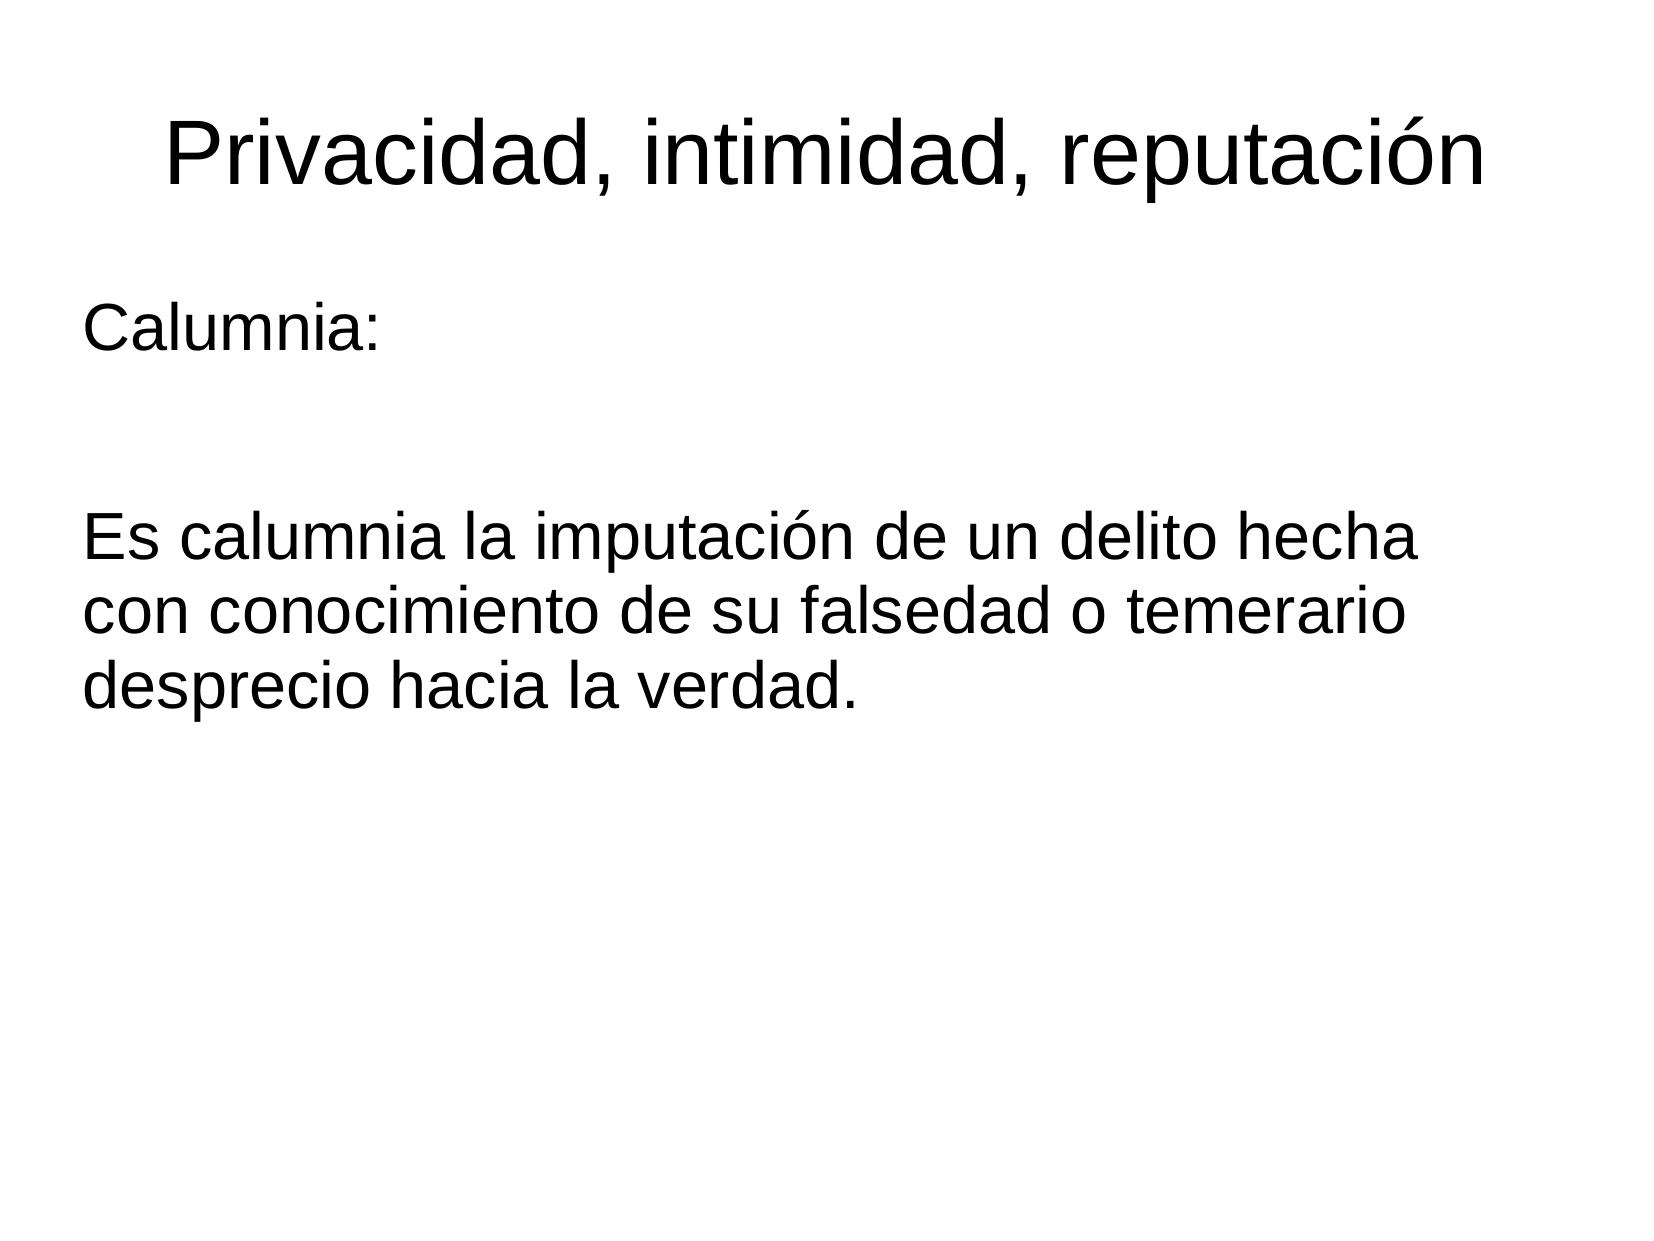

# Privacidad, intimidad, reputación
Calumnia:
Es calumnia la imputación de un delito hecha con conocimiento de su falsedad o temerario desprecio hacia la verdad.